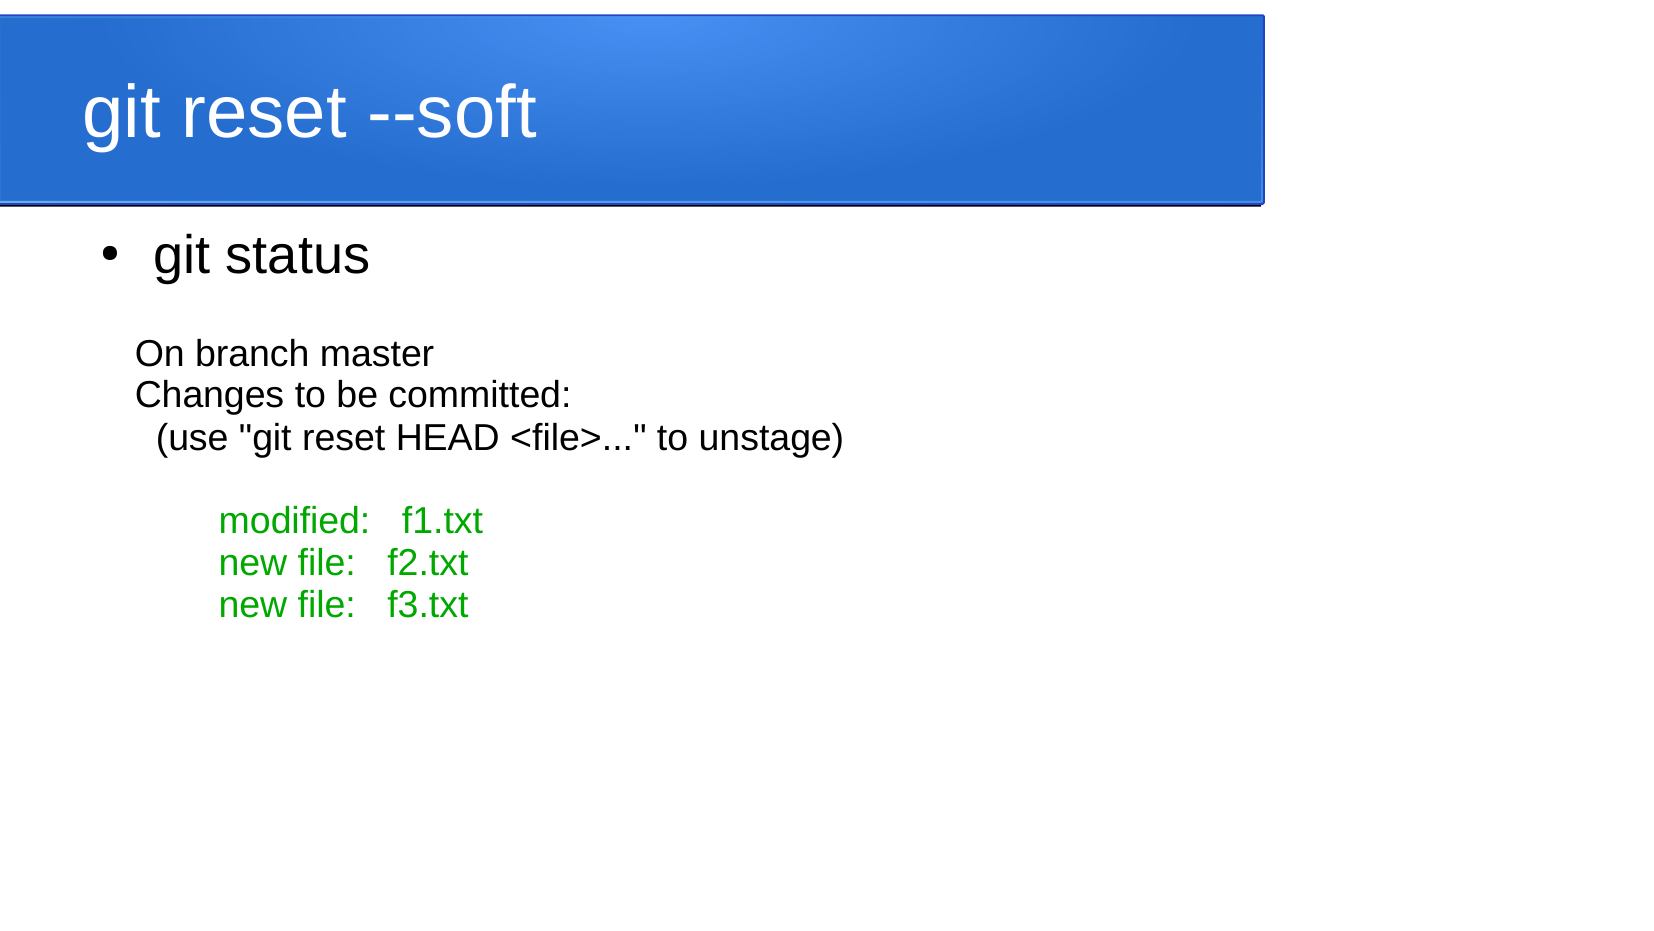

# git reset --soft
git status
On branch master
Changes to be committed:
 (use "git reset HEAD <file>..." to unstage)
 modified: f1.txt
 new file: f2.txt
 new file: f3.txt